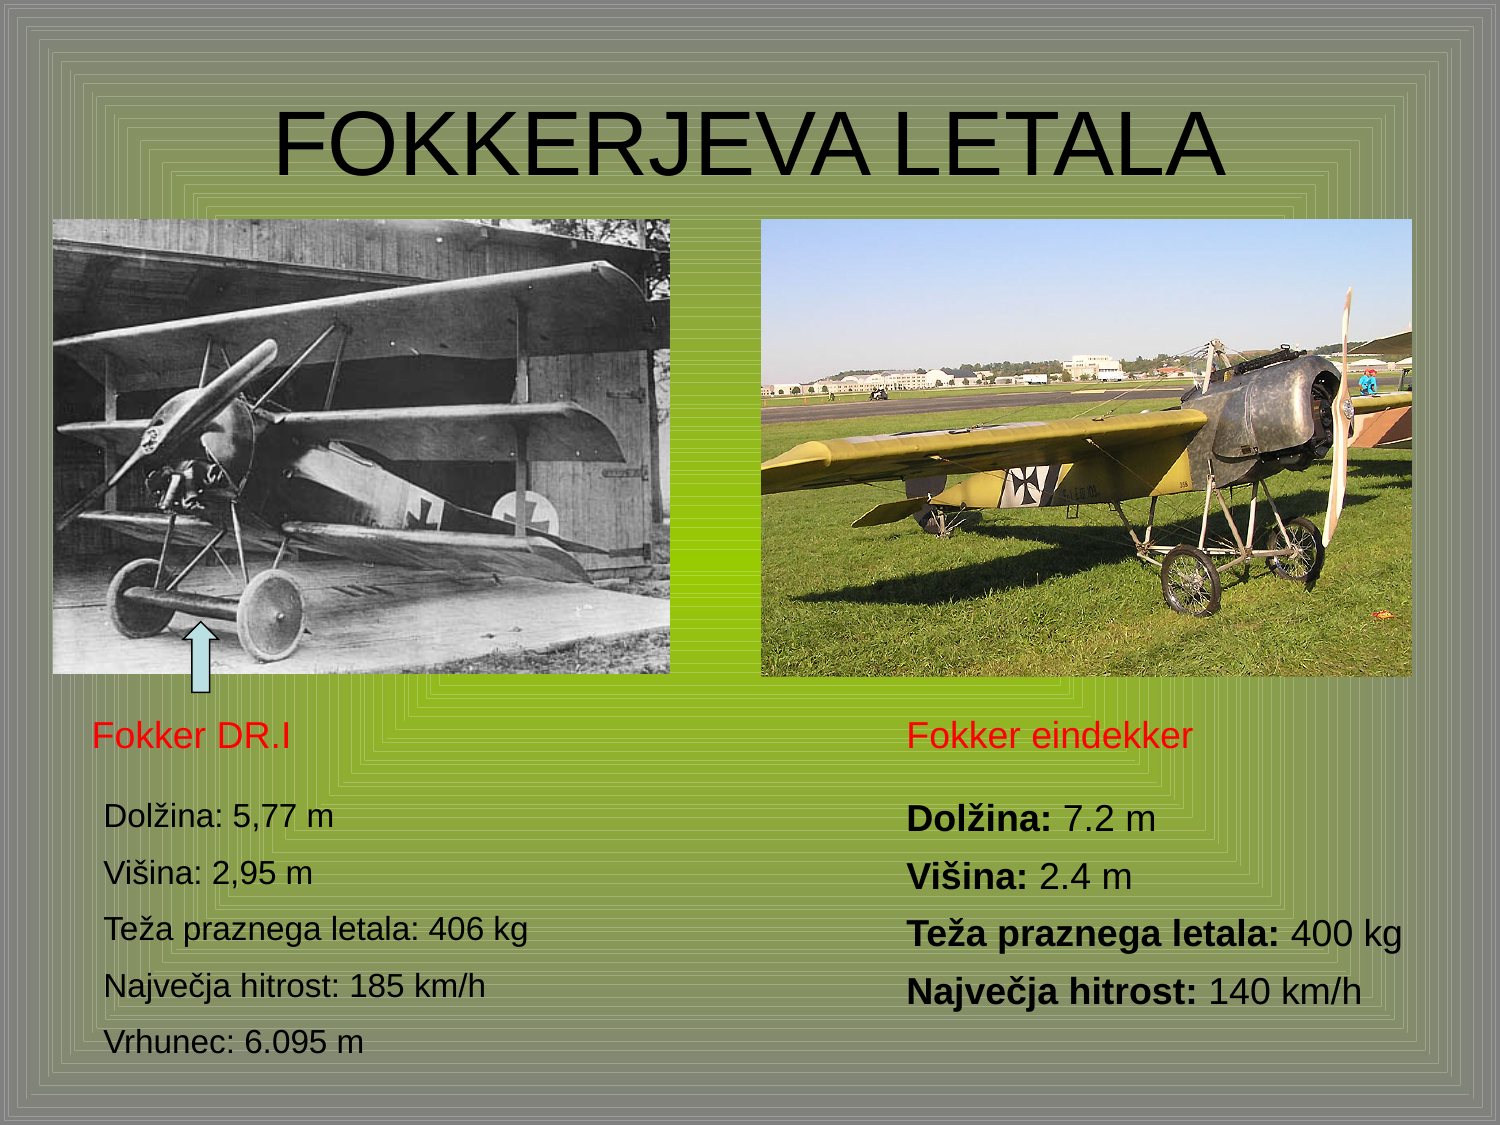

# FOKKERJEVA LETALA
Fokker DR.I
Fokker eindekker
Dolžina: 5,77 m
Višina: 2,95 m
Teža praznega letala: 406 kg
Največja hitrost: 185 km/h
Vrhunec: 6.095 m
Dolžina: 7.2 m
Višina: 2.4 m
Teža praznega letala: 400 kg
Največja hitrost: 140 km/h